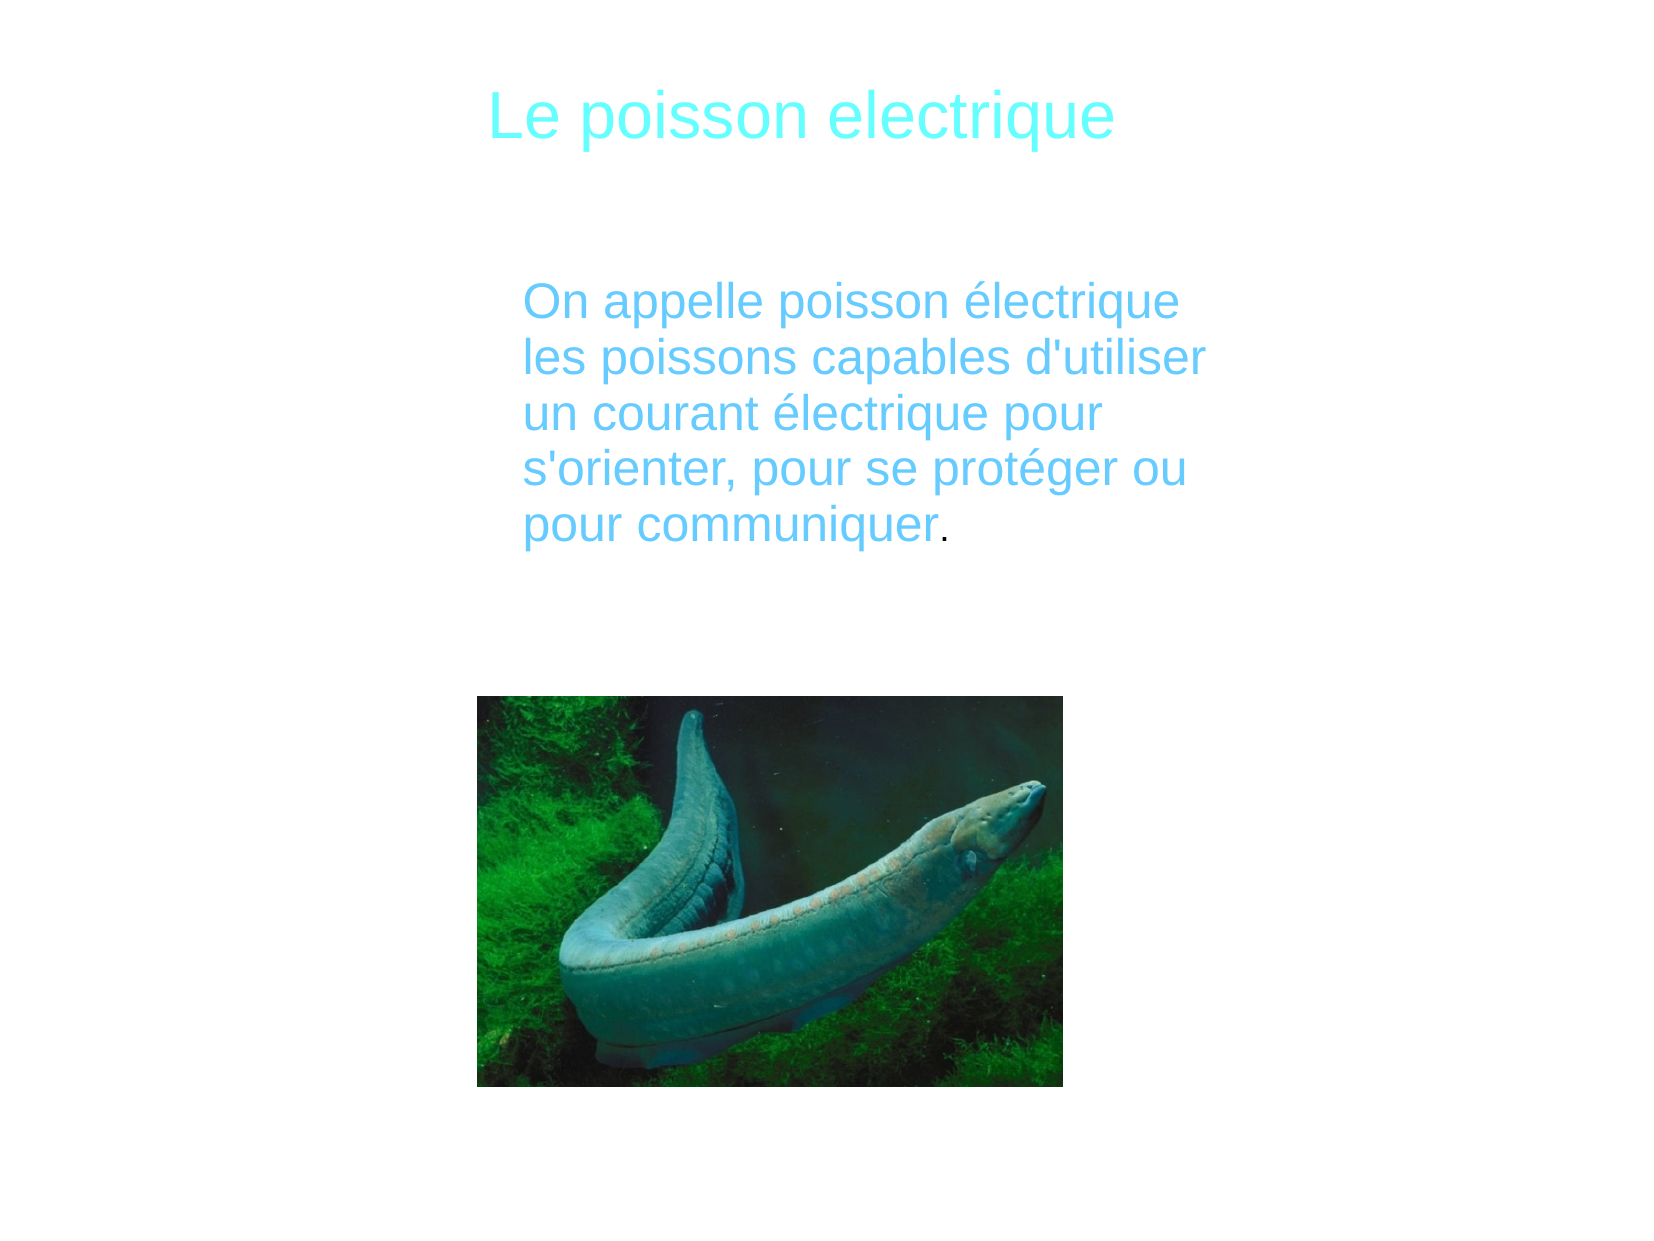

Le poisson electrique
On appelle poisson électrique les poissons capables d'utiliser un courant électrique pour s'orienter, pour se protéger ou pour communiquer.